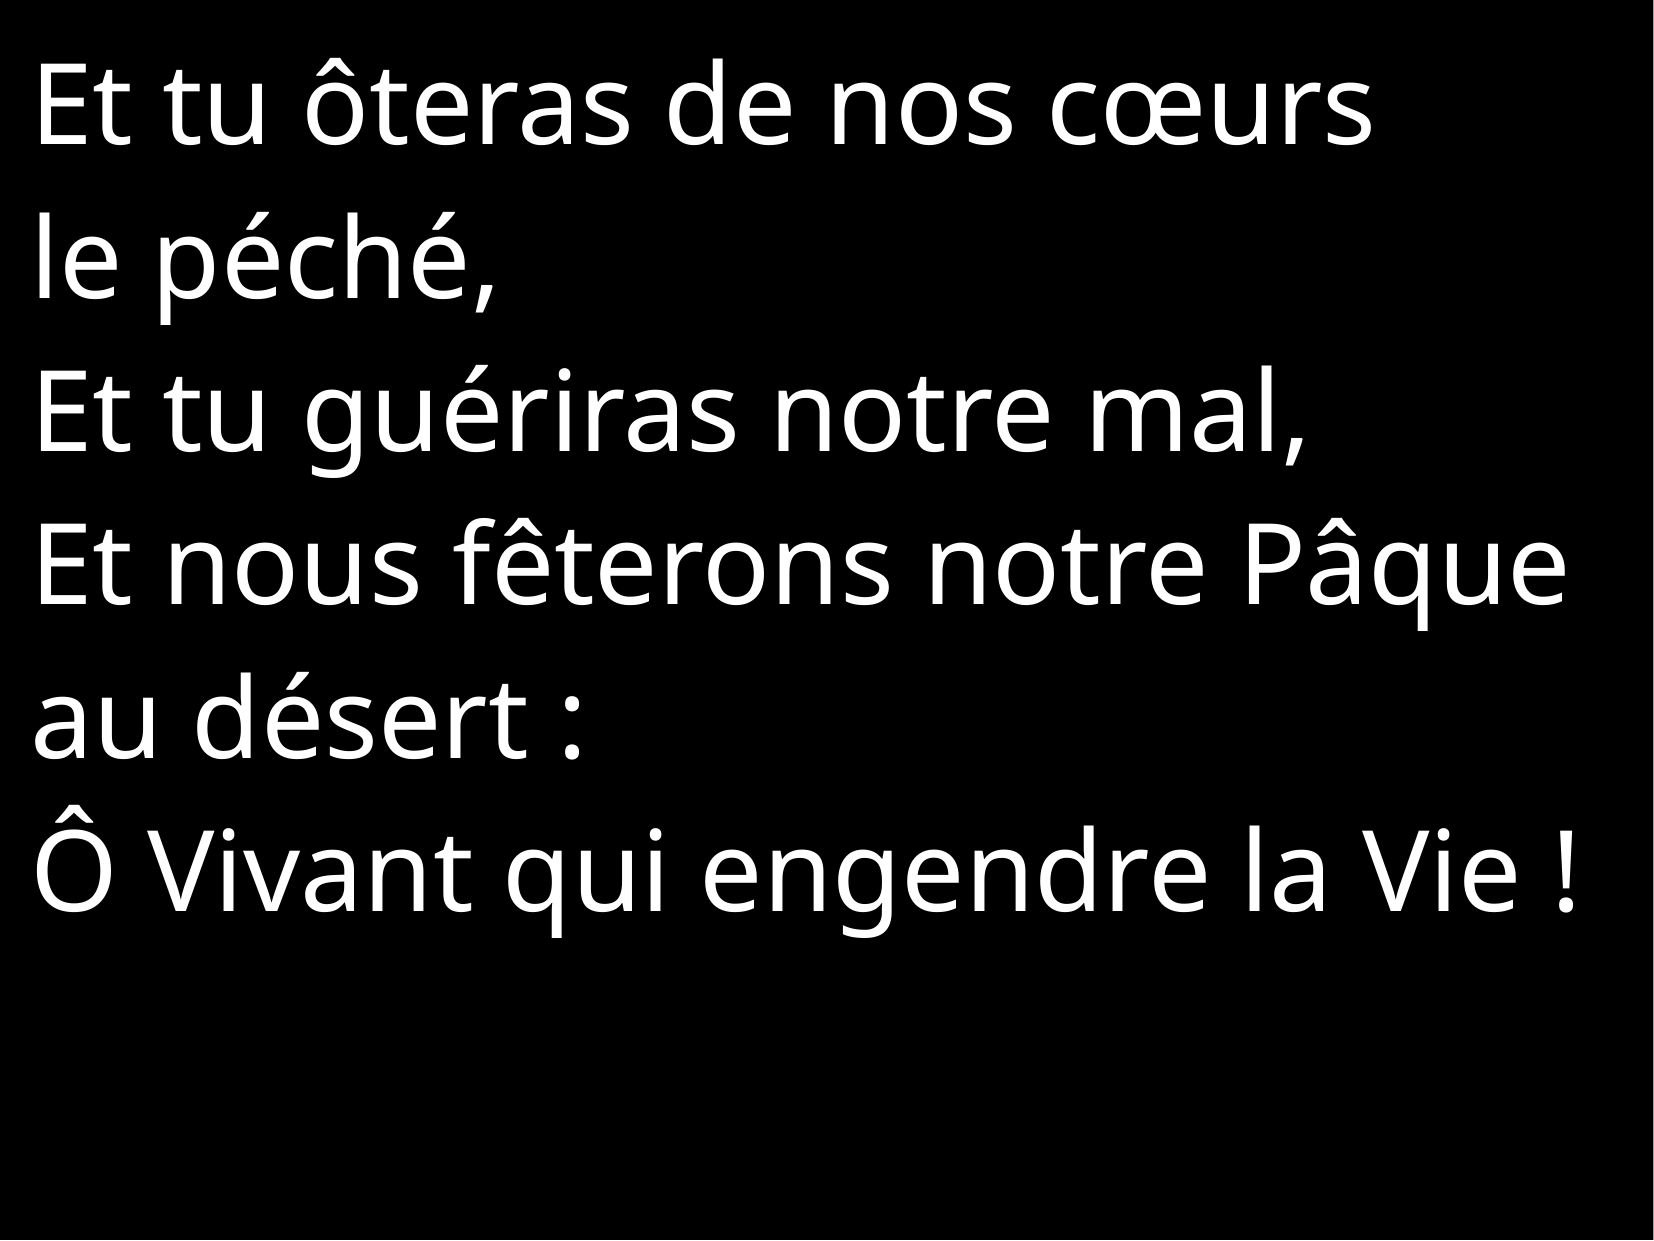

Et tu ôteras de nos cœurs
le péché,
Et tu guériras notre mal,
Et nous fêterons notre Pâque au désert :
Ô Vivant qui engendre la Vie !